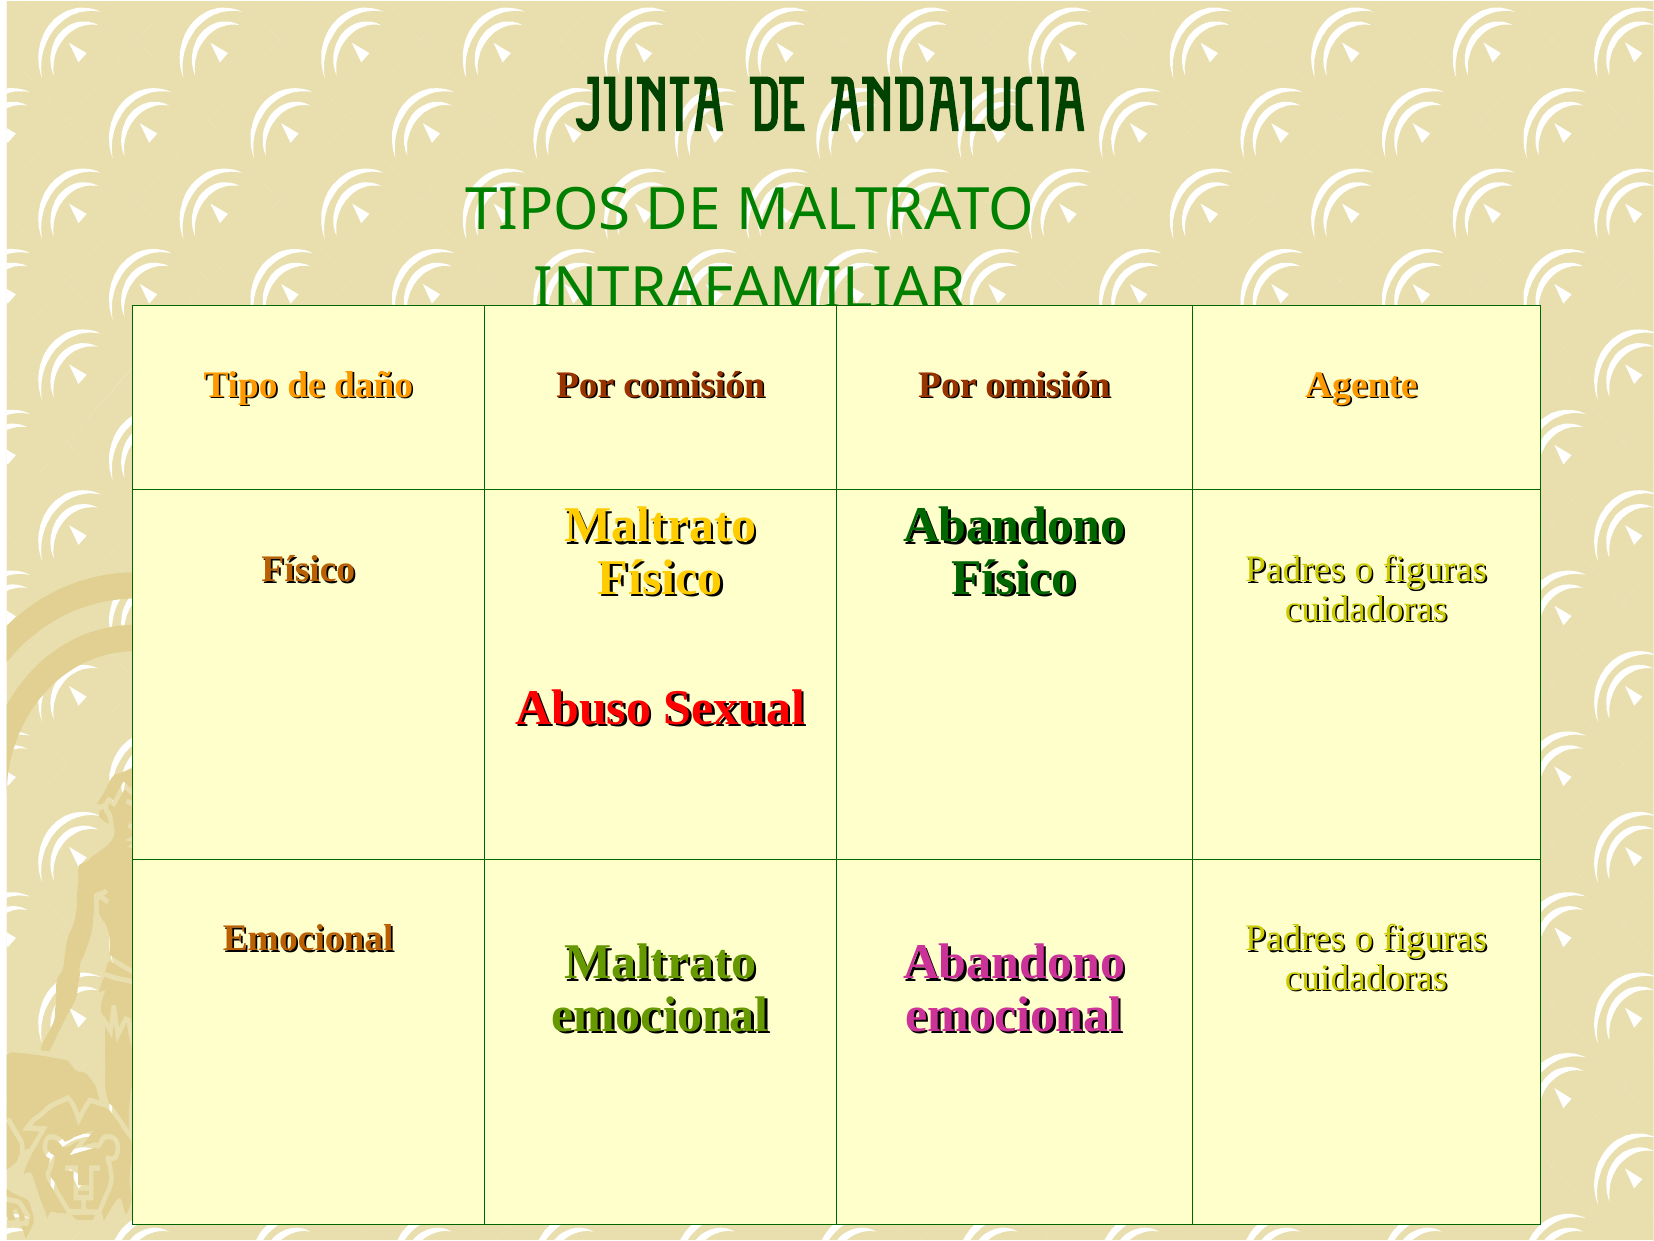

TIPOS DE MALTRATO INTRAFAMILIAR
(INFLIGIDO A MENORES)
#
| Tipo de daño | Por comisión | Por omisión | Agente |
| --- | --- | --- | --- |
| Físico | Maltrato Físico Abuso Sexual | Abandono Físico | Padres o figuras cuidadoras |
| Emocional | Maltrato emocional | Abandono emocional | Padres o figuras cuidadoras |